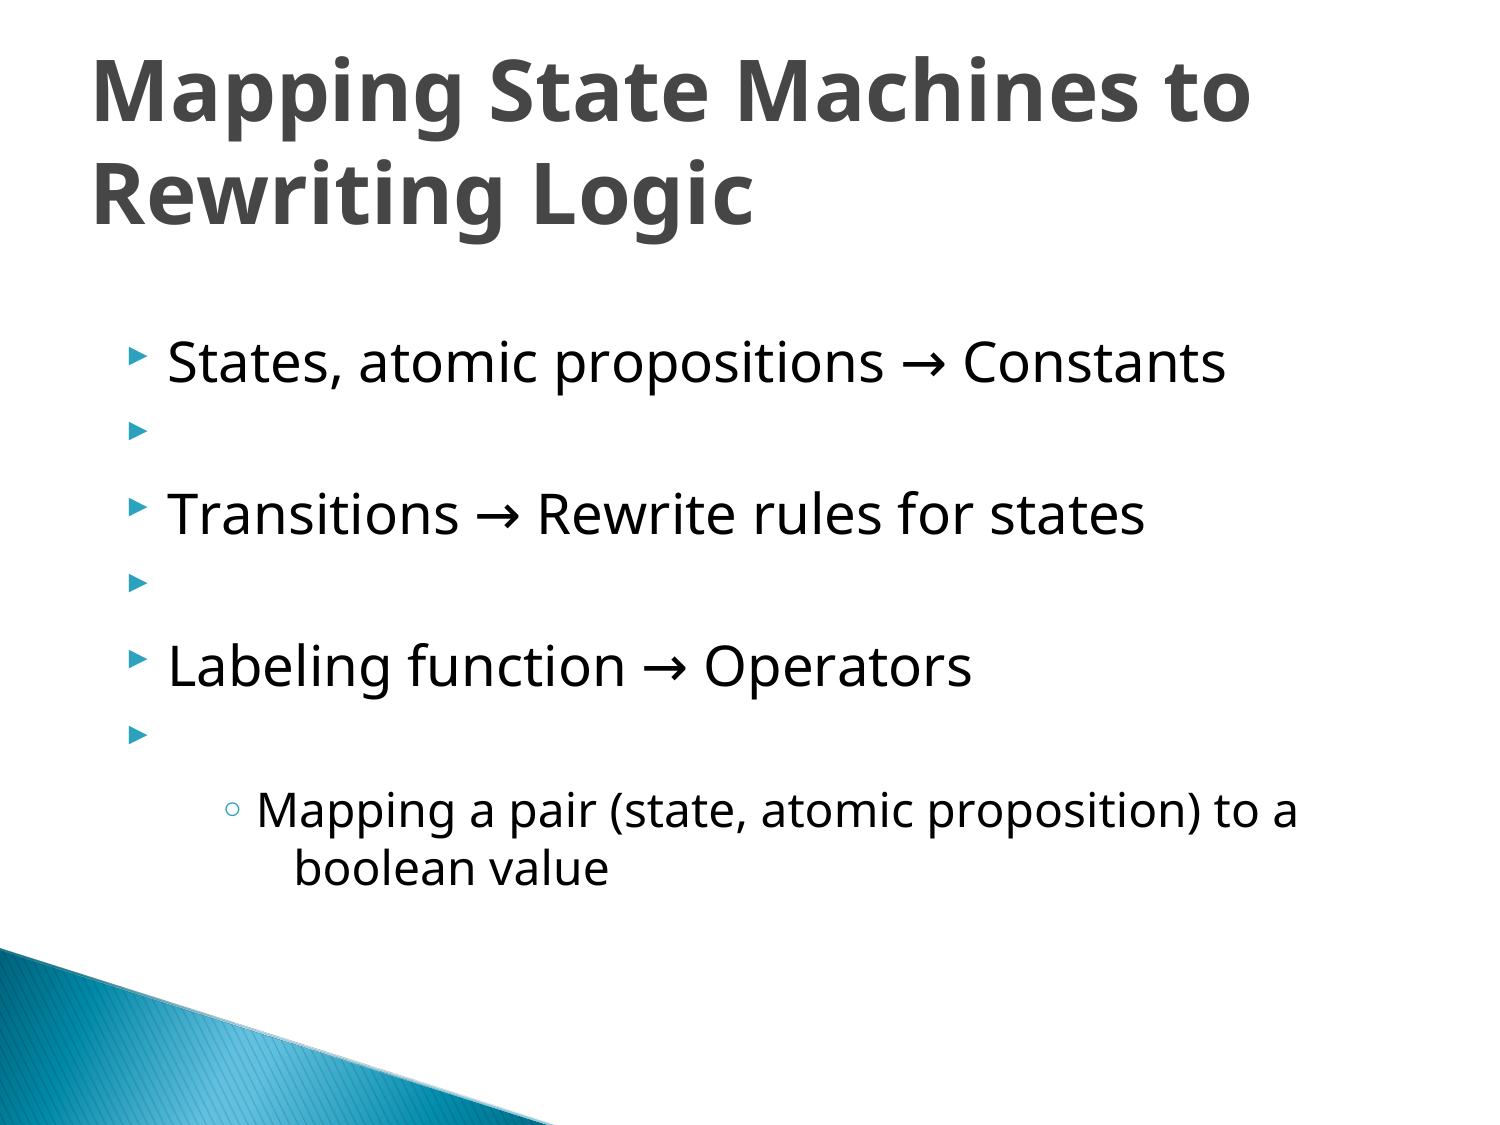

# Mapping State Machines to Rewriting Logic
States, atomic propositions → Constants
Transitions → Rewrite rules for states
Labeling function → Operators
Mapping a pair (state, atomic proposition) to a boolean value